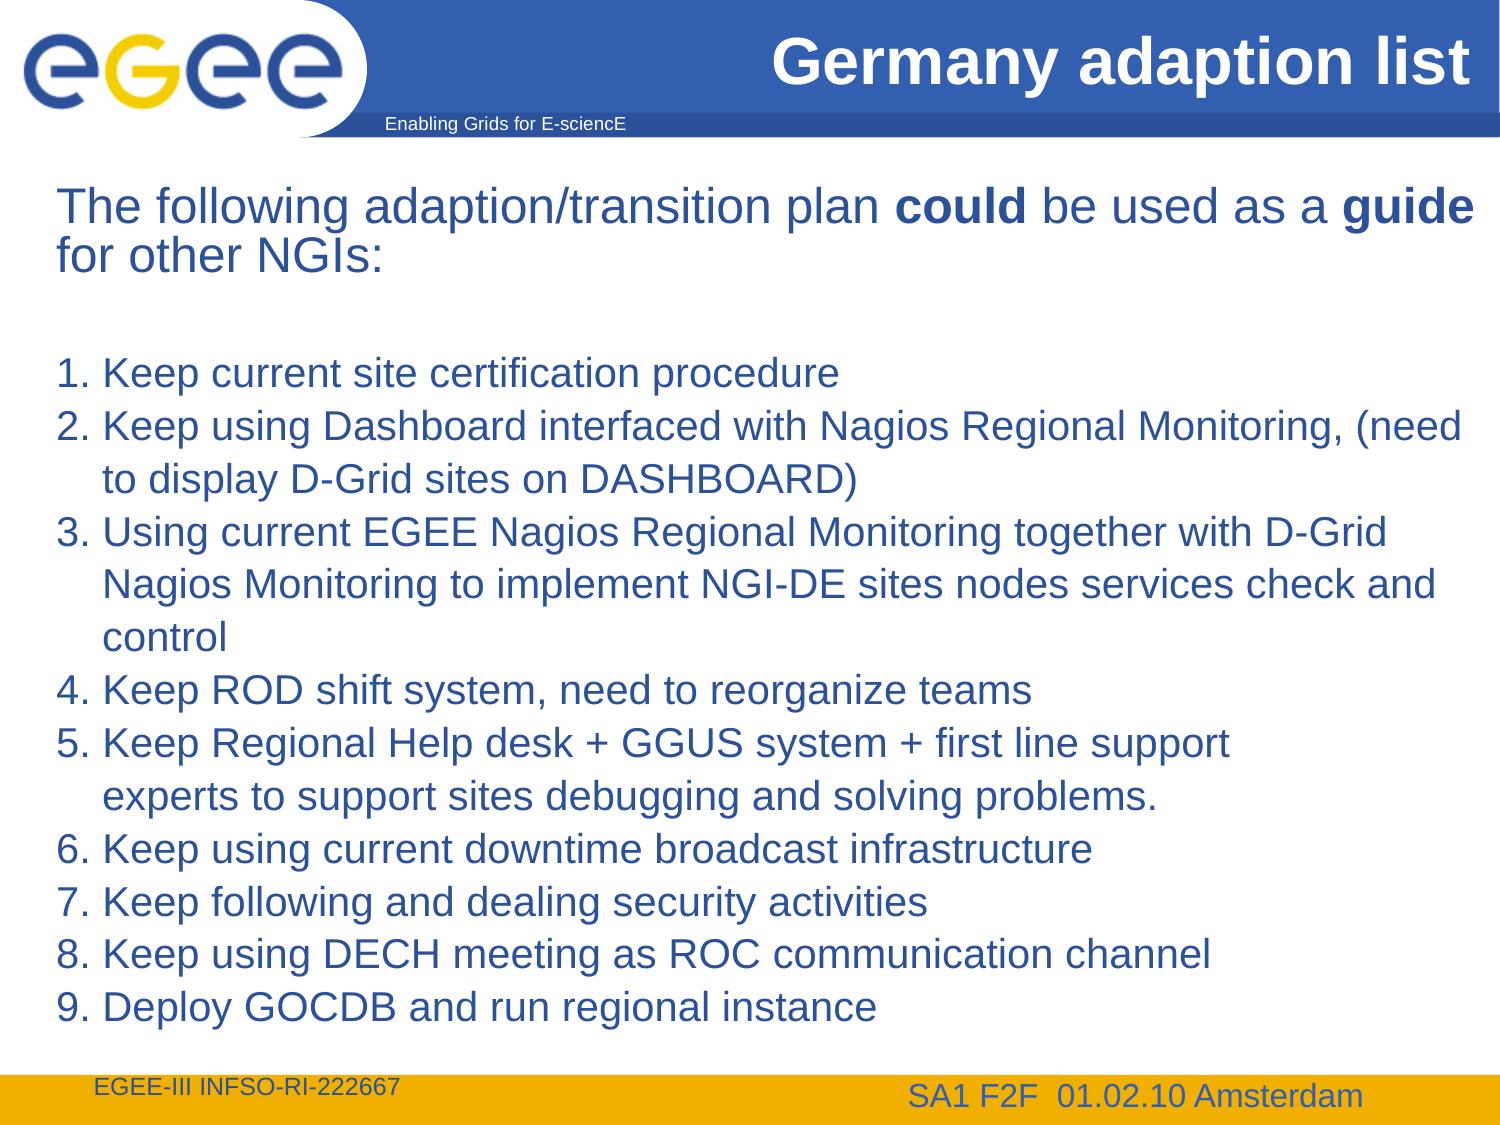

# Germany adaption list
The following adaption/transition plan could be used as a guide for other NGIs:
1. Keep current site certification procedure
2. Keep using Dashboard interfaced with Nagios Regional Monitoring, (need
 to display D-Grid sites on DASHBOARD)
3. Using current EGEE Nagios Regional Monitoring together with D-Grid
 Nagios Monitoring to implement NGI-DE sites nodes services check and
 control
4. Keep ROD shift system, need to reorganize teams
5. Keep Regional Help desk + GGUS system + first line support
 experts to support sites debugging and solving problems.
6. Keep using current downtime broadcast infrastructure
7. Keep following and dealing security activities
8. Keep using DECH meeting as ROC communication channel
9. Deploy GOCDB and run regional instance
1. Keep current site certification procedure
2. Keep using Dashboard interfaced with Nagios Regional
 Monitoring, (need to display D-Grid sites on DASHBOARD)
3. Using current EGEE Nagios Regional Monitoring together with D-Grid Nagios Monitoring to implement NGI-DE sites nodes services check and control
4. Keep ROD shift system, need to reorganize teams
5. Keep Regional Help desk + GGUS system + first line support
 experts to support sites debugging and solving problems.
6. Keep using current downtime broadcast infrastructure
7. Keep following and dealing security activities
8. Keep using DECH meeting as ROC communication channel